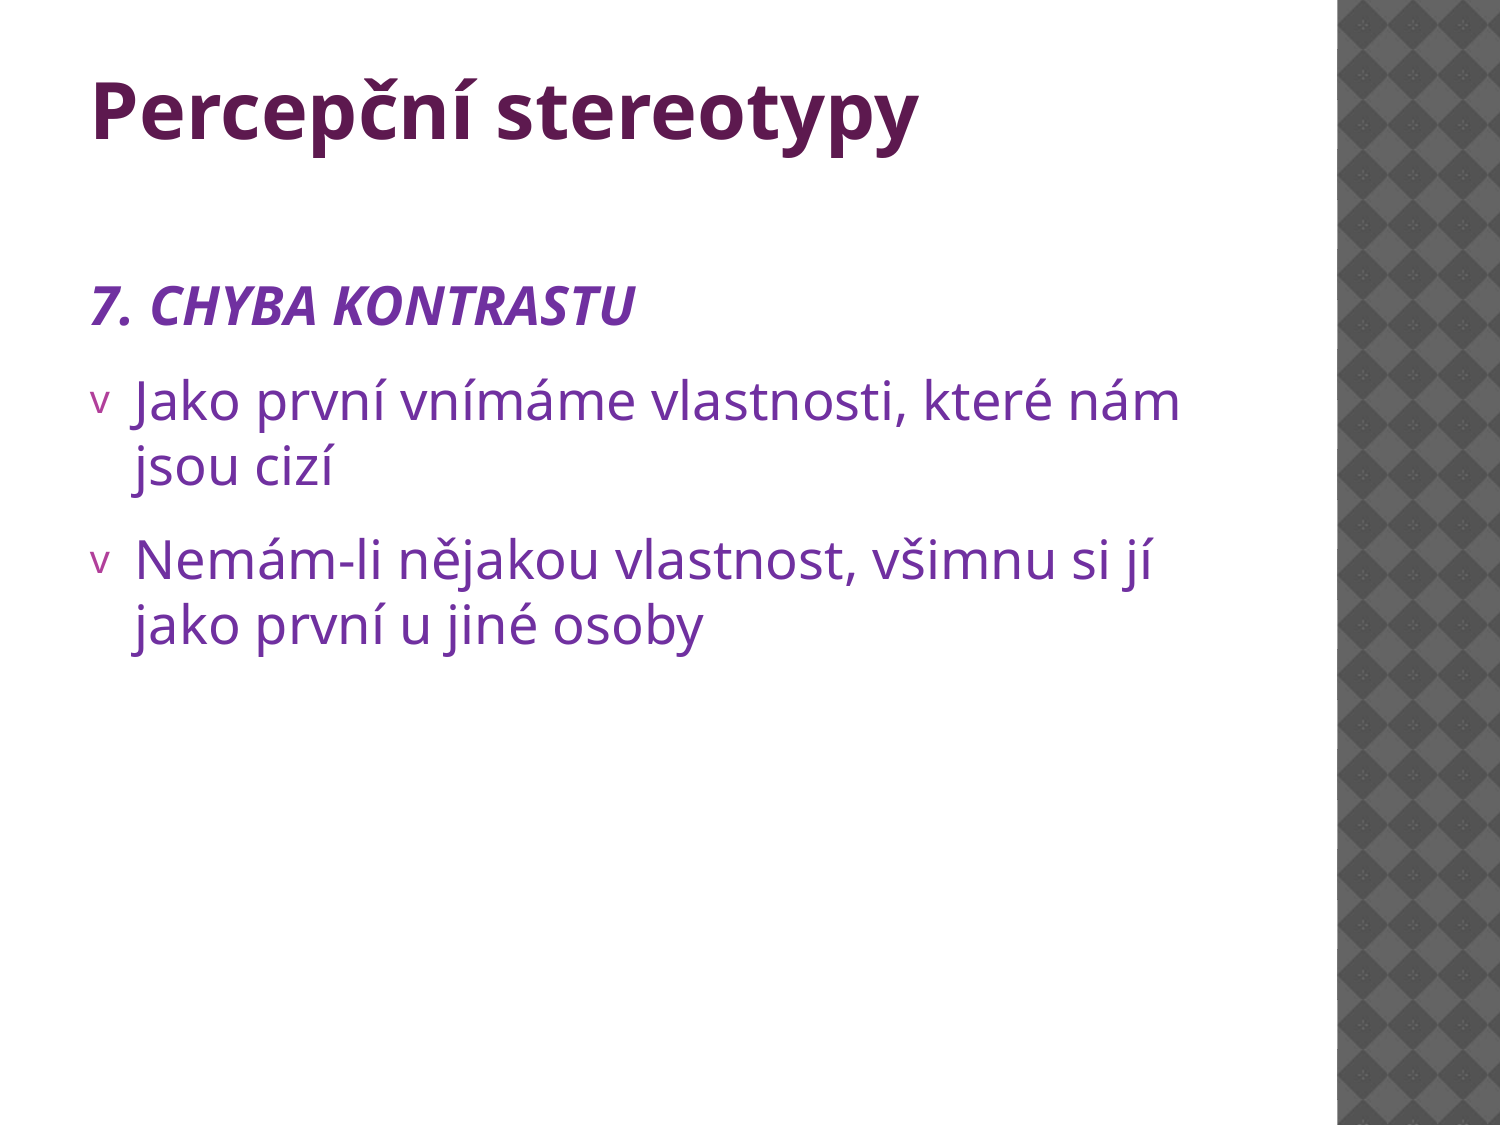

# Percepční stereotypy
7. CHYBA KONTRASTU
Jako první vnímáme vlastnosti, které nám jsou cizí
Nemám-li nějakou vlastnost, všimnu si jí jako první u jiné osoby